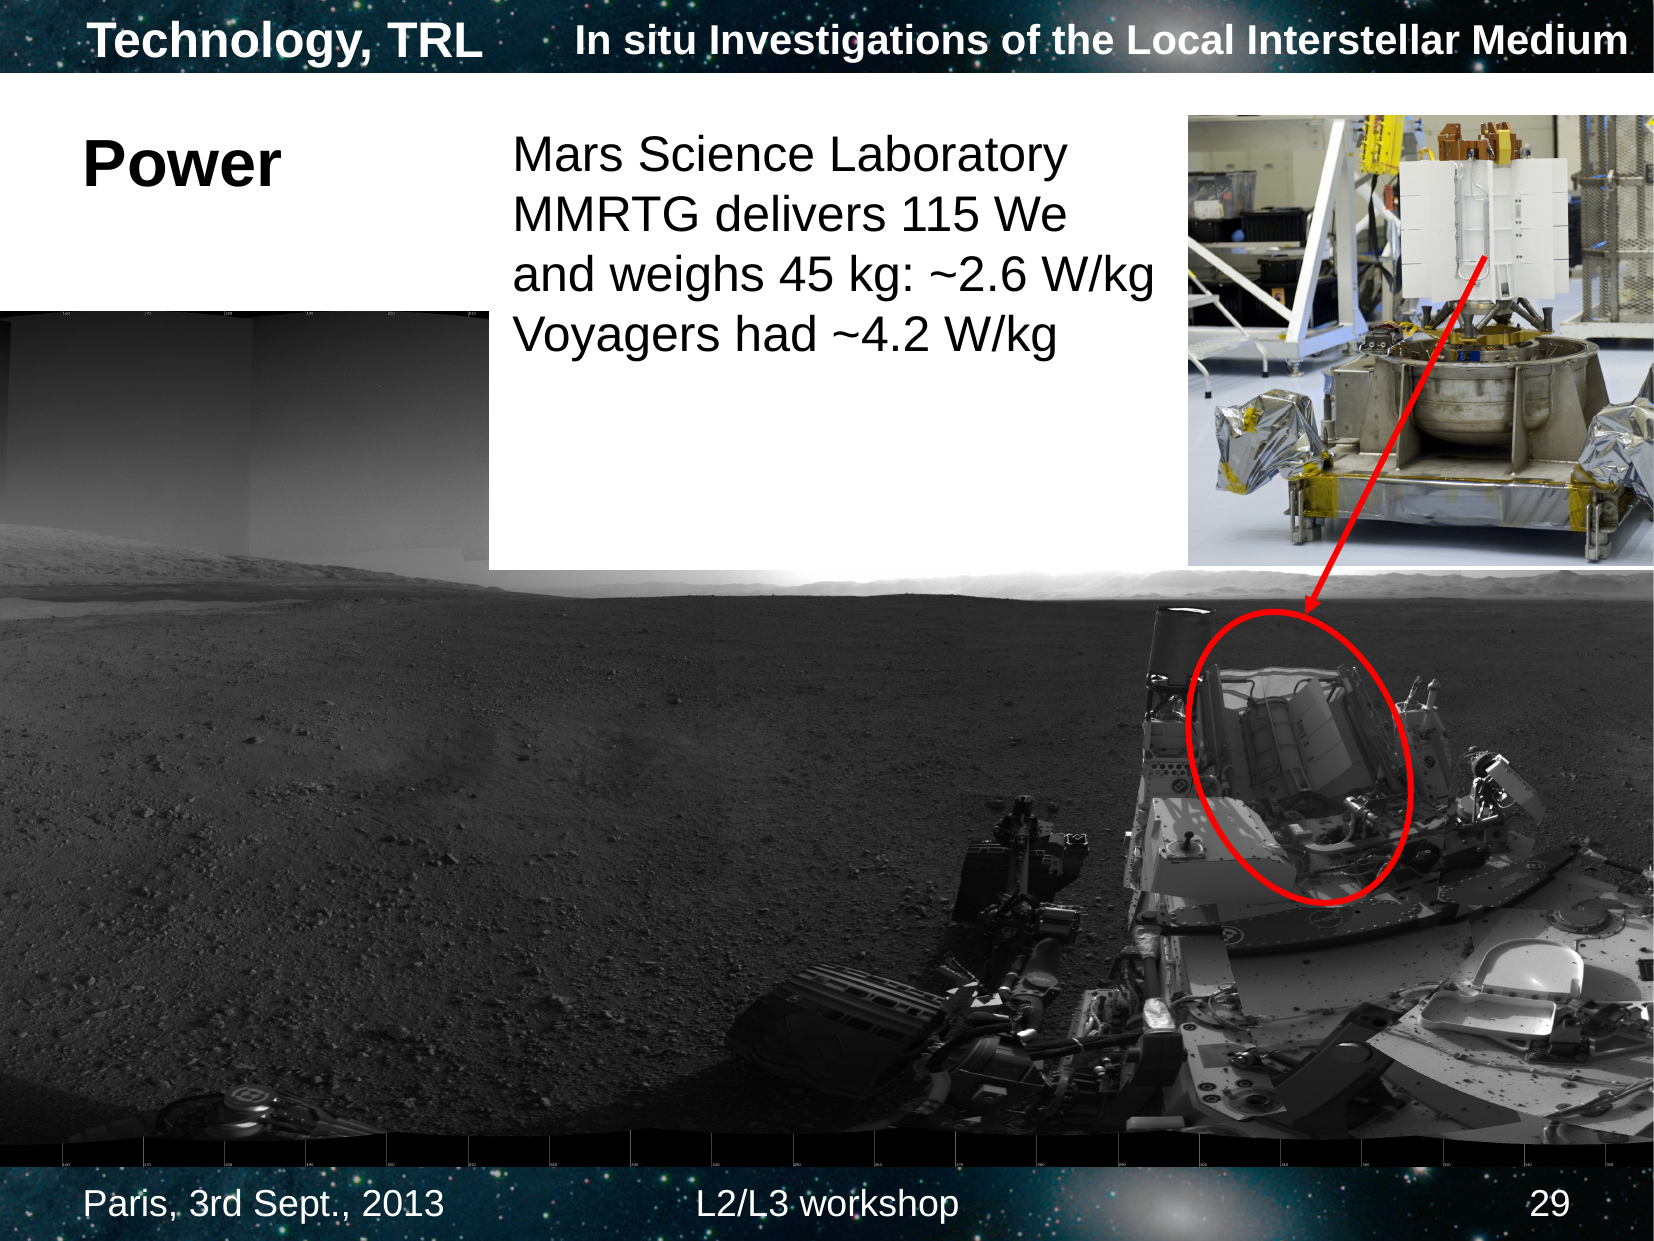

Technology, TRL
Mars Science Laboratory
MMRTG delivers 115 We
and weighs 45 kg: ~2.6 W/kg
Voyagers had ~4.2 W/kg
Power